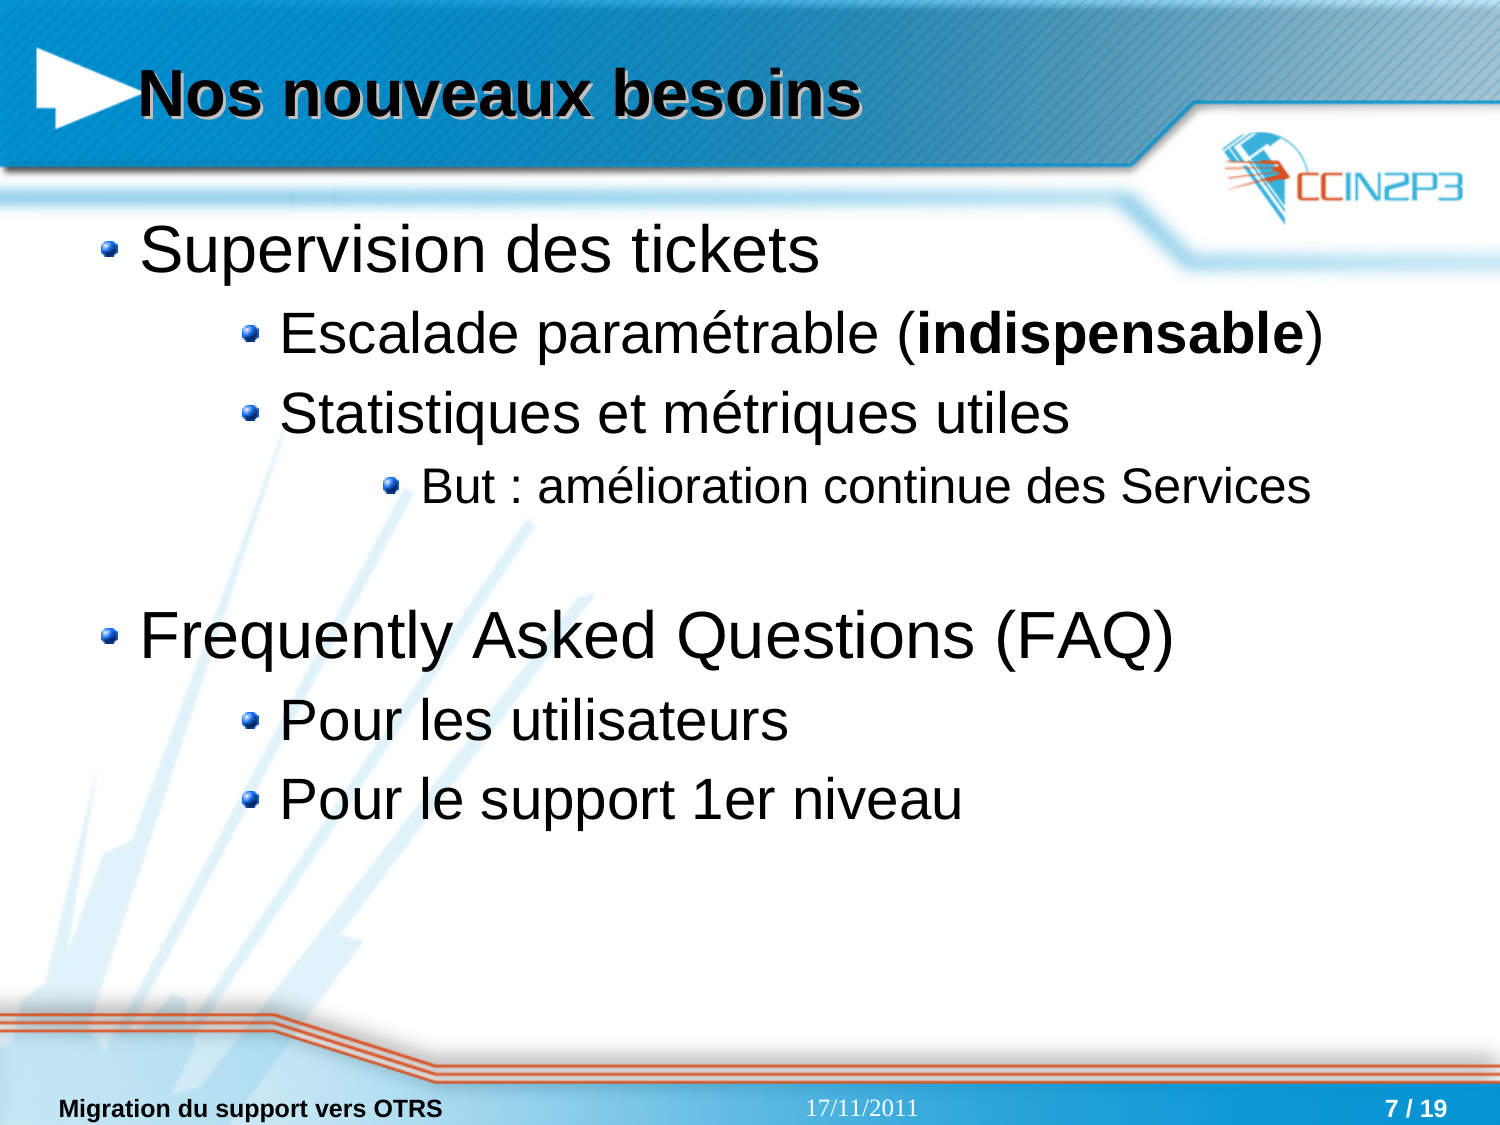

# Nos nouveaux besoins
Supervision des tickets
Escalade paramétrable (indispensable)
Statistiques et métriques utiles
But : amélioration continue des Services
Frequently Asked Questions (FAQ)
Pour les utilisateurs
Pour le support 1er niveau
Migration du support vers OTRS
7